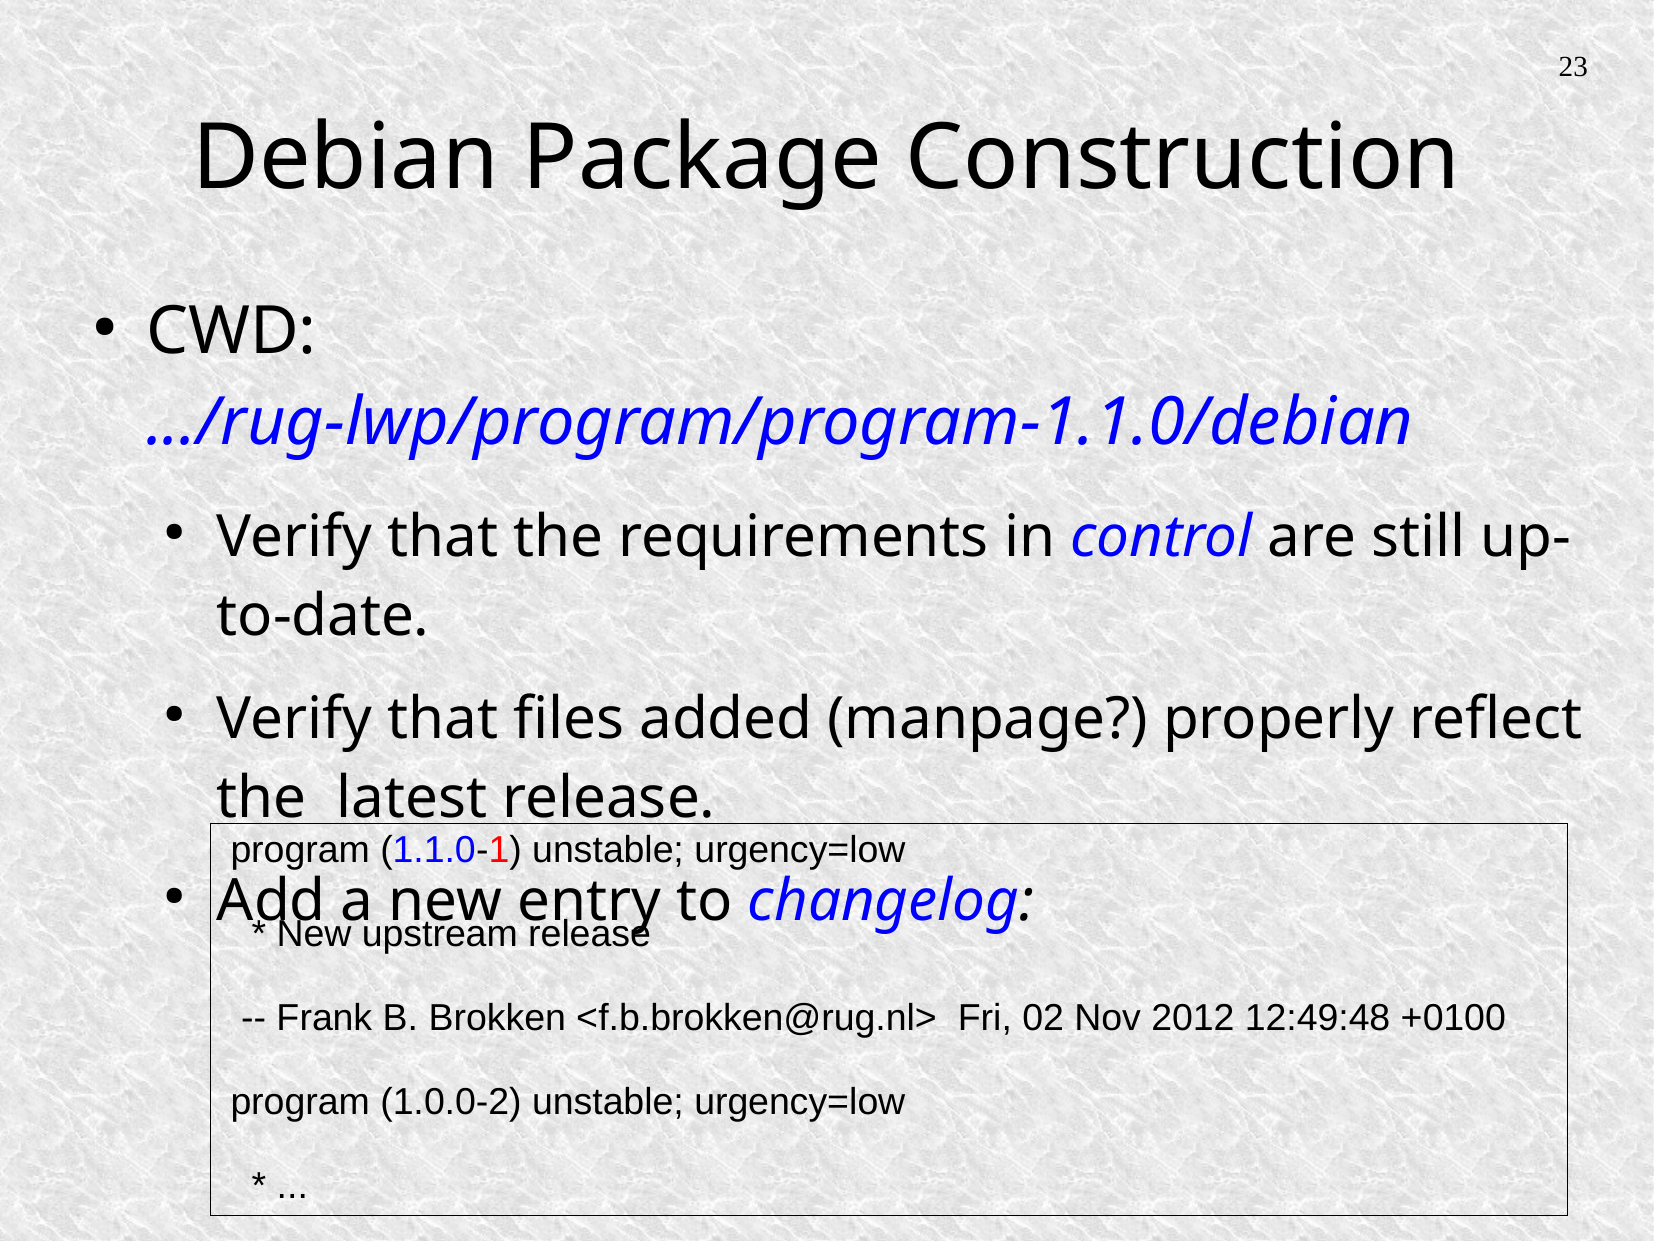

23
# Debian Package Construction
CWD: .../rug-lwp/program/program-1.1.0/debian
Verify that the requirements in control are still up-to-date.
Verify that files added (manpage?) properly reflect the latest release.
Add a new entry to changelog:
program (1.1.0-1) unstable; urgency=low
 * New upstream release
 -- Frank B. Brokken <f.b.brokken@rug.nl> Fri, 02 Nov 2012 12:49:48 +0100
program (1.0.0-2) unstable; urgency=low
 * ...